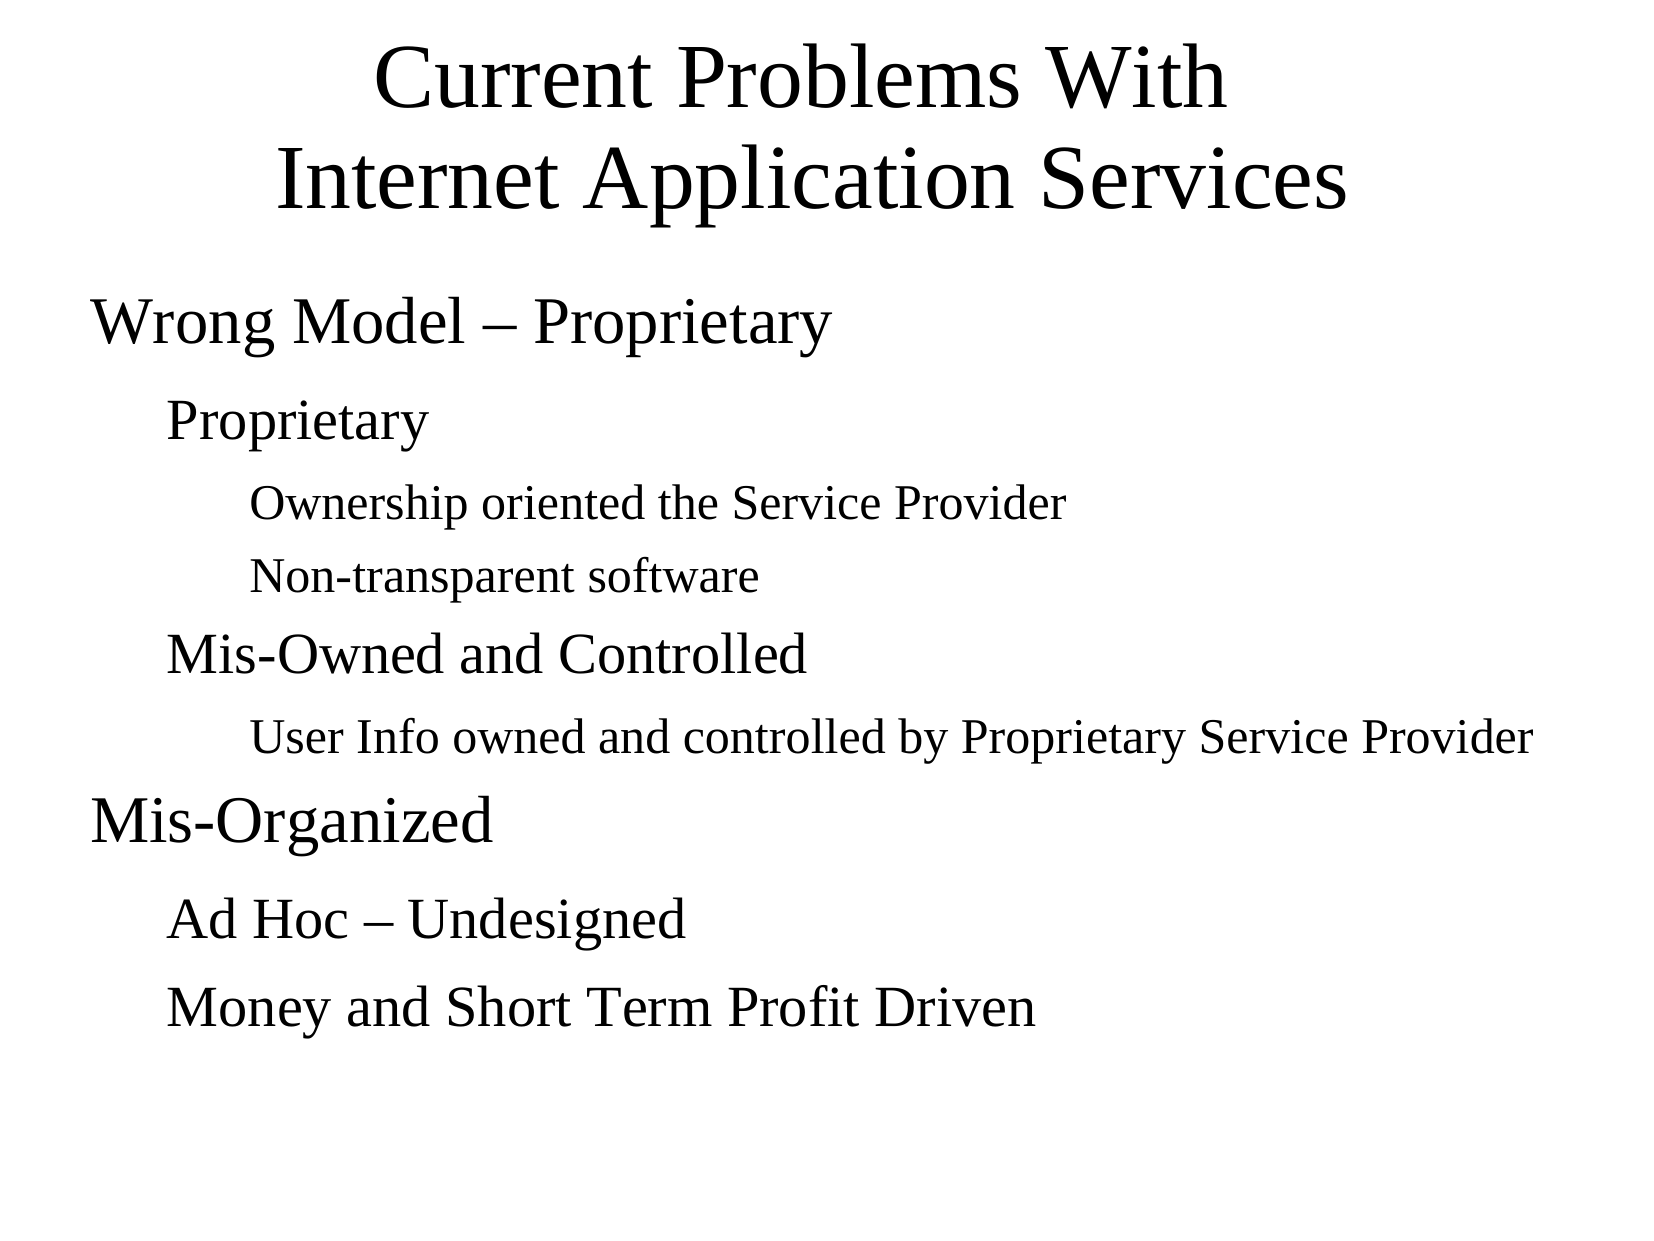

# Current Problems With Internet Application Services
Wrong Model – Proprietary
Proprietary
Ownership oriented the Service Provider
Non-transparent software
Mis-Owned and Controlled
User Info owned and controlled by Proprietary Service Provider
Mis-Organized
Ad Hoc – Undesigned
Money and Short Term Profit Driven